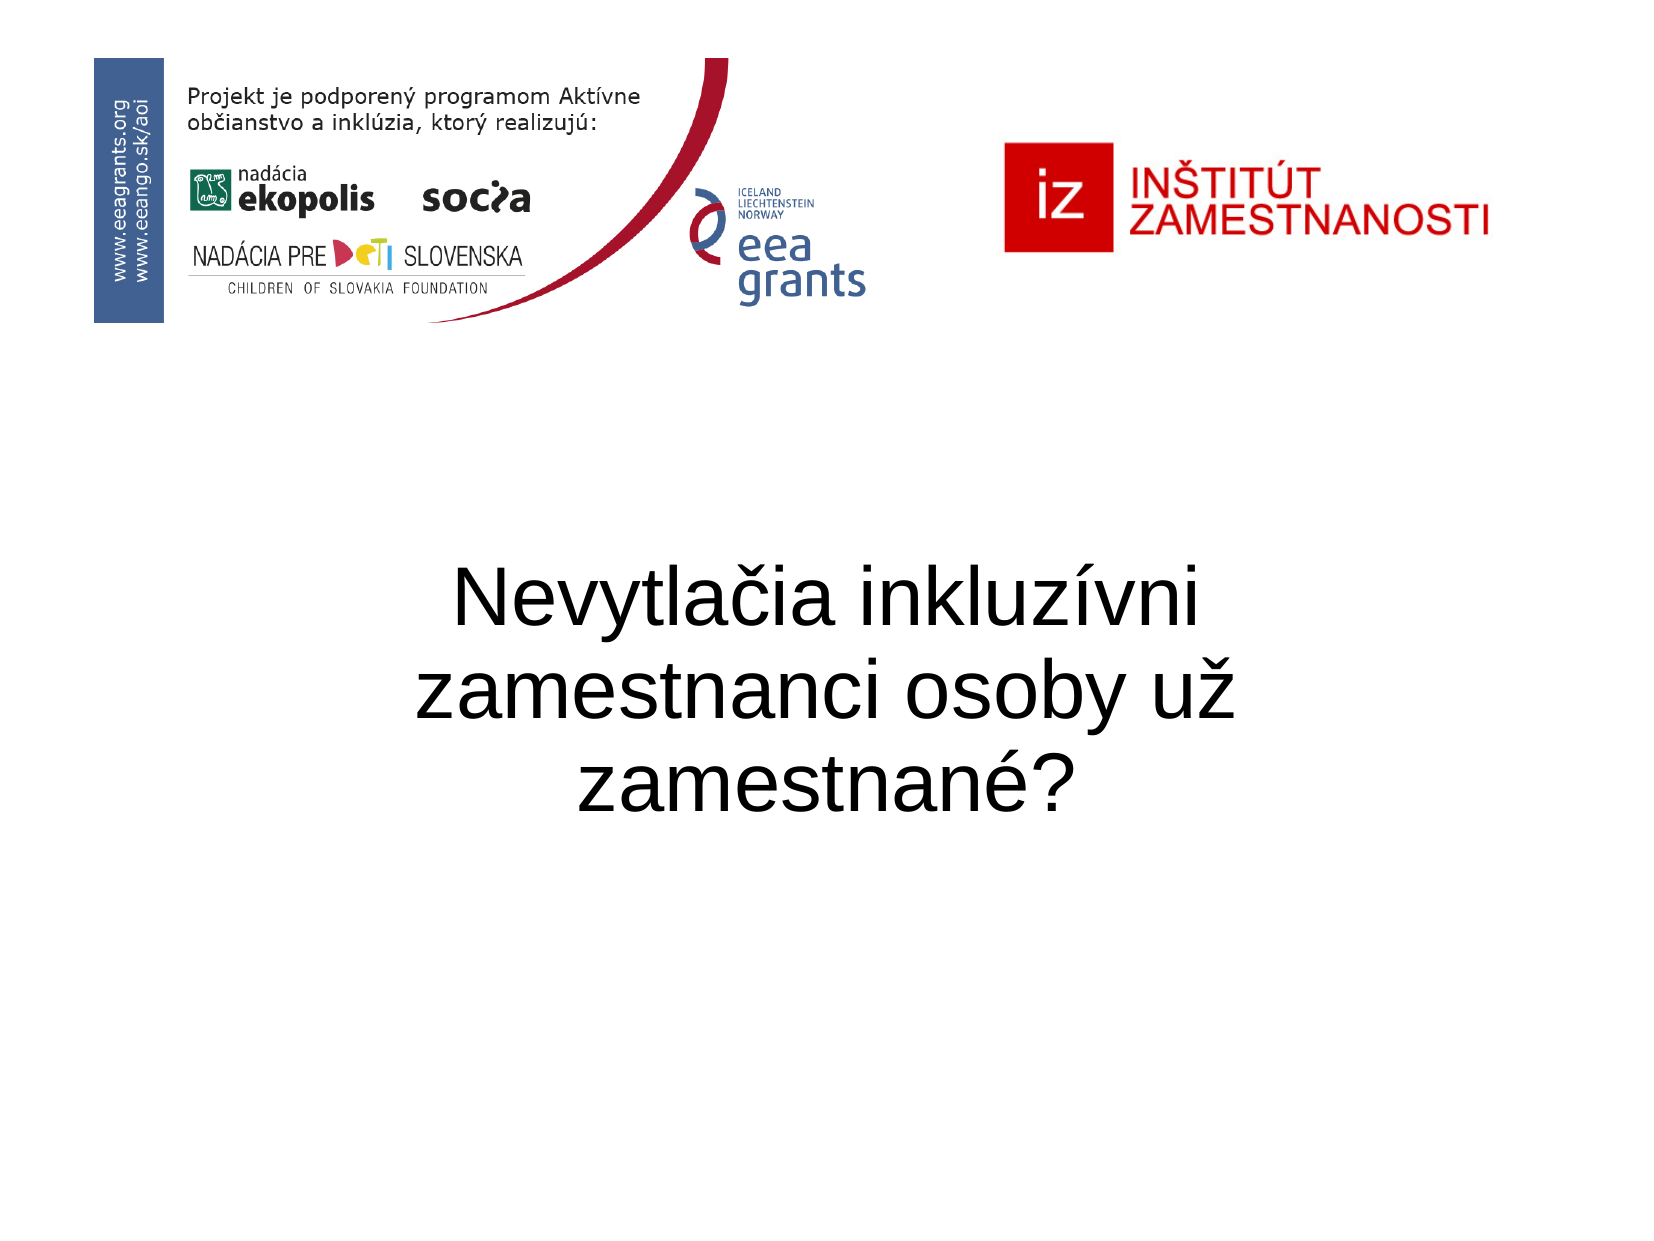

#
Nevytlačia inkluzívni zamestnanci osoby už zamestnané?